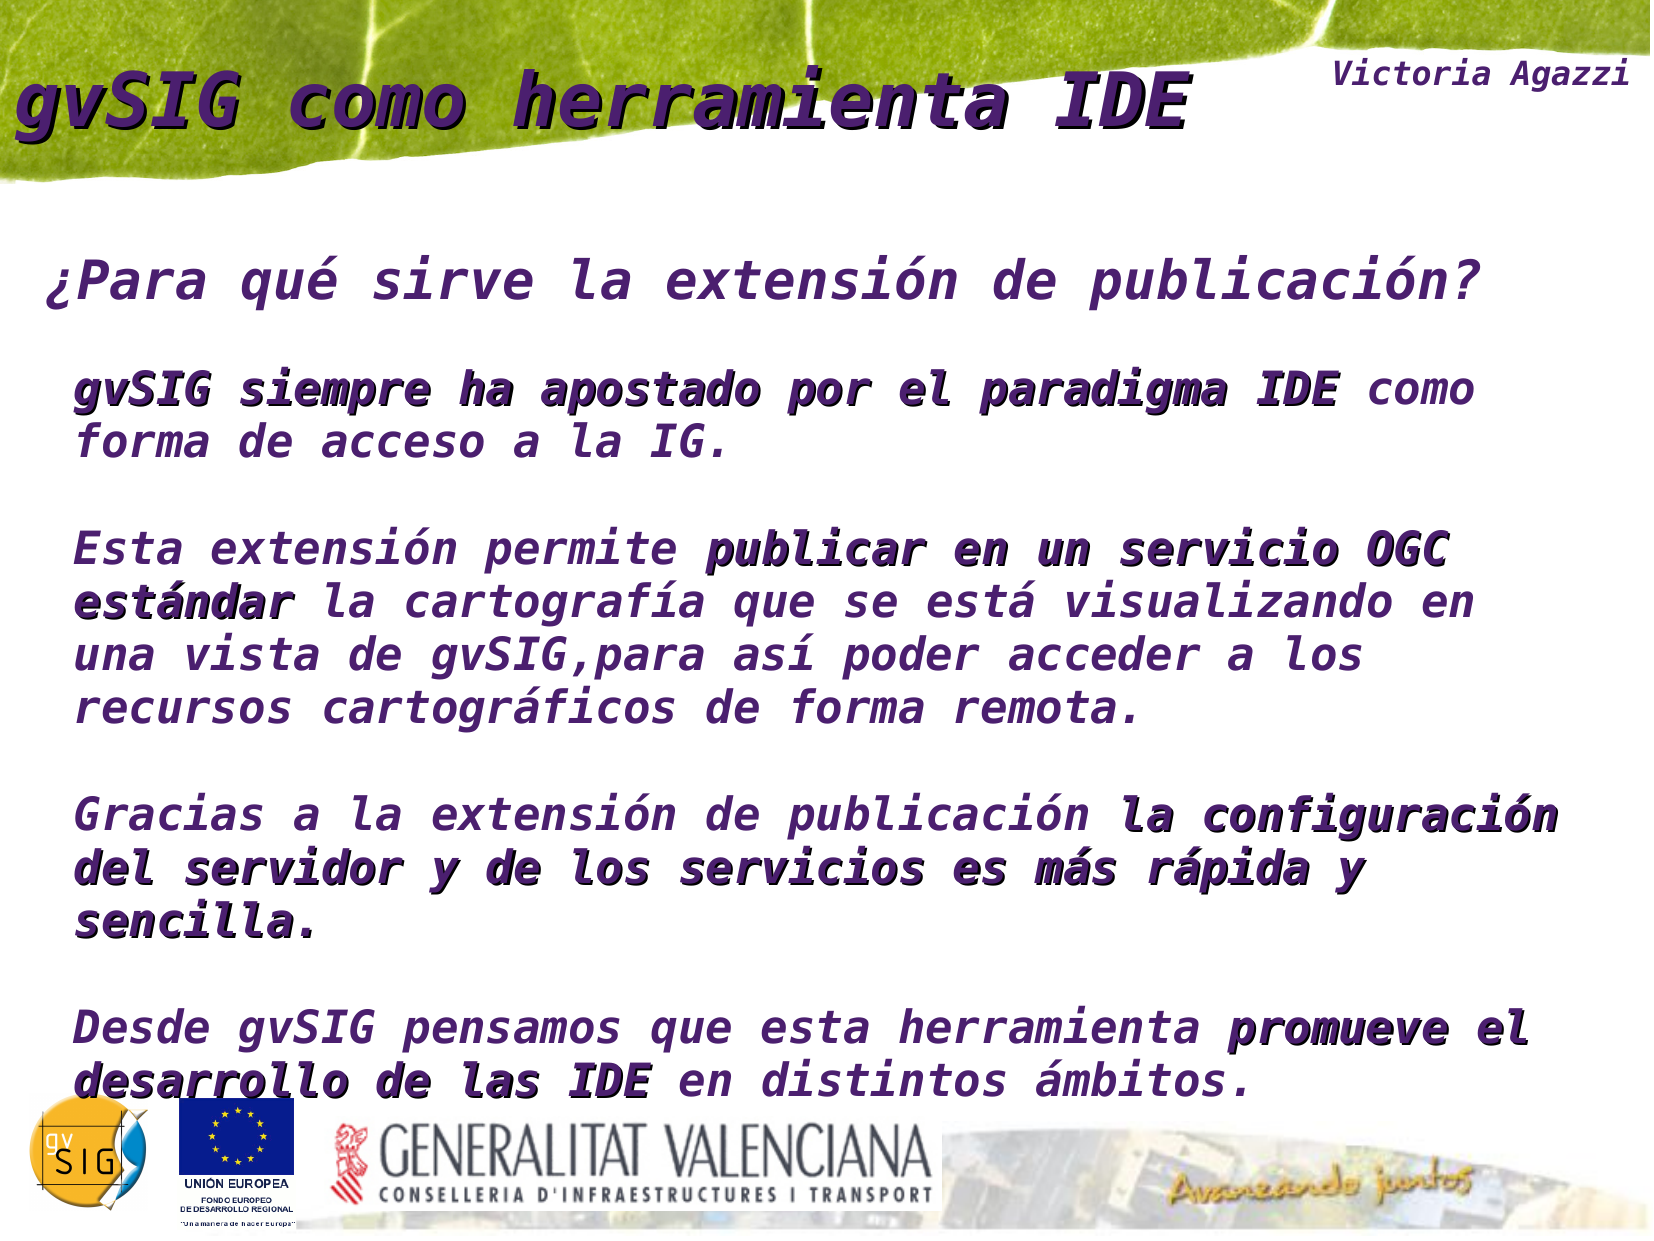

gvSIG como herramienta IDE
Victoria Agazzi
¿Para qué sirve la extensión de publicación?
gvSIG siempre ha apostado por el paradigma IDE como forma de acceso a la IG.
Esta extensión permite publicar en un servicio OGC estándar la cartografía que se está visualizando en una vista de gvSIG,para así poder acceder a los recursos cartográficos de forma remota.
Gracias a la extensión de publicación la configuración del servidor y de los servicios es más rápida y sencilla.
Desde gvSIG pensamos que esta herramienta promueve el desarrollo de las IDE en distintos ámbitos.